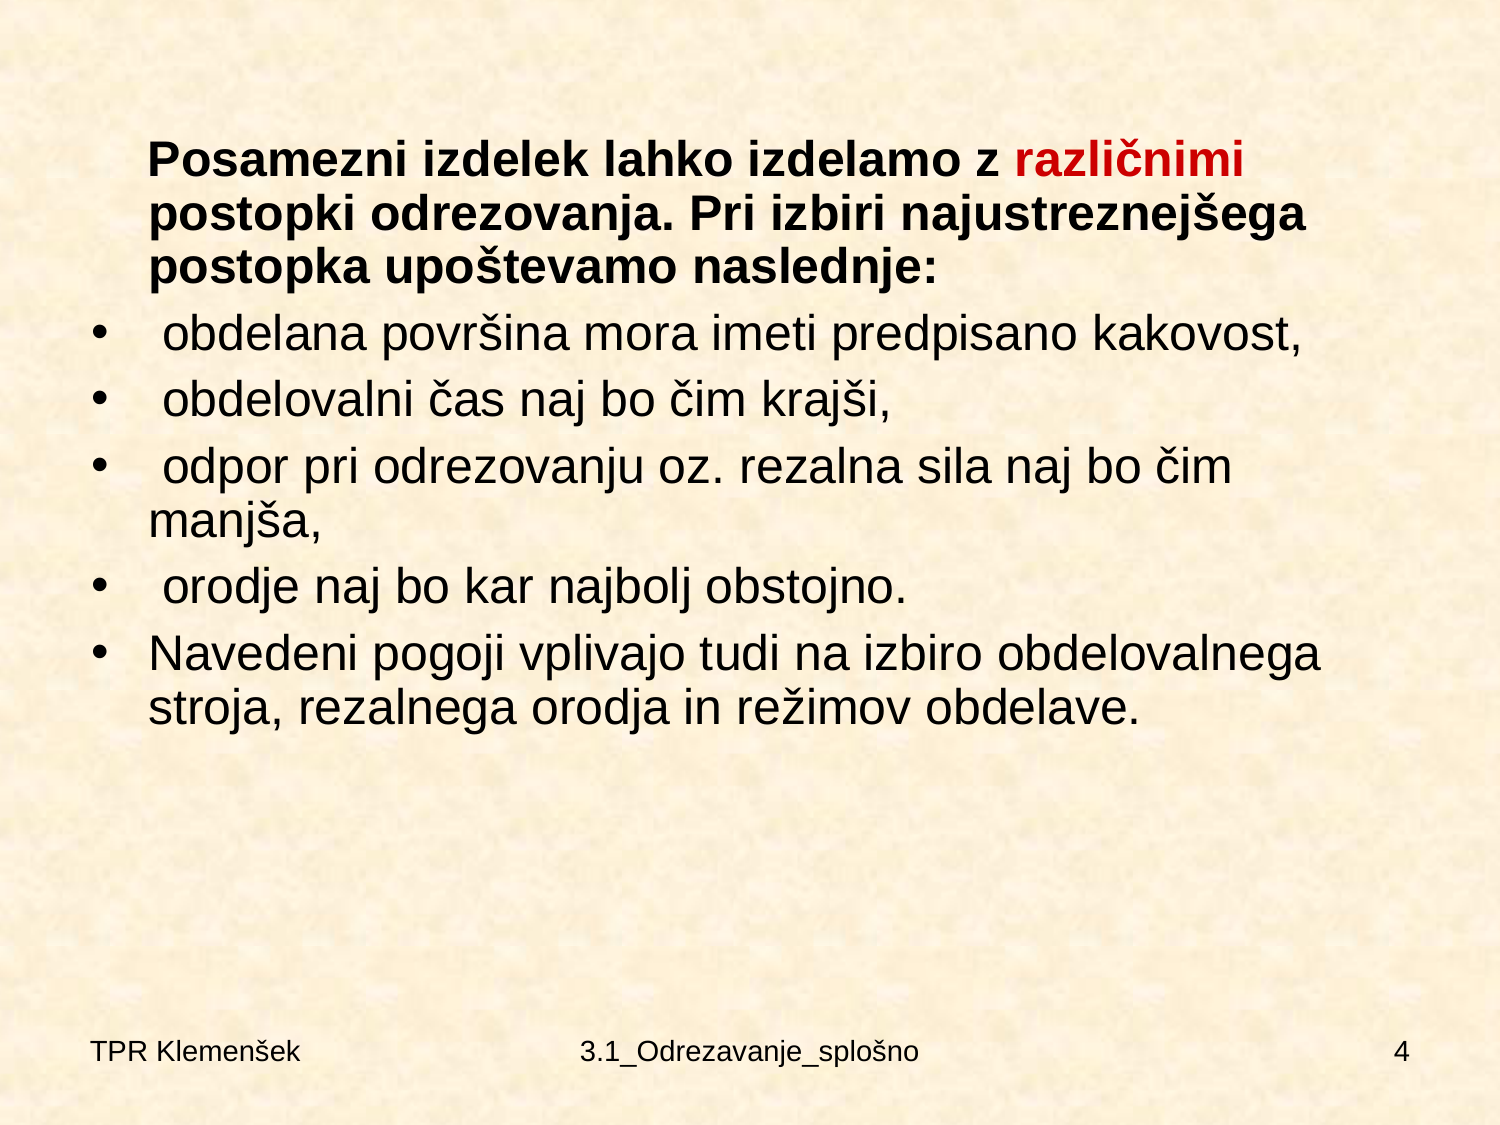

# Posamezni izdelek lahko izdelamo z različnimi postopki odrezovanja. Pri izbiri najustreznejšega postopka upoštevamo naslednje:
 obdelana površina mora imeti predpisano kakovost,
 obdelovalni čas naj bo čim krajši,
 odpor pri odrezovanju oz. rezalna sila naj bo čim manjša,
 orodje naj bo kar najbolj obstojno.
Navedeni pogoji vplivajo tudi na izbiro obdelovalnega stroja, rezalnega orodja in režimov obdelave.
TPR Klemenšek
3.1_Odrezavanje_splošno
4